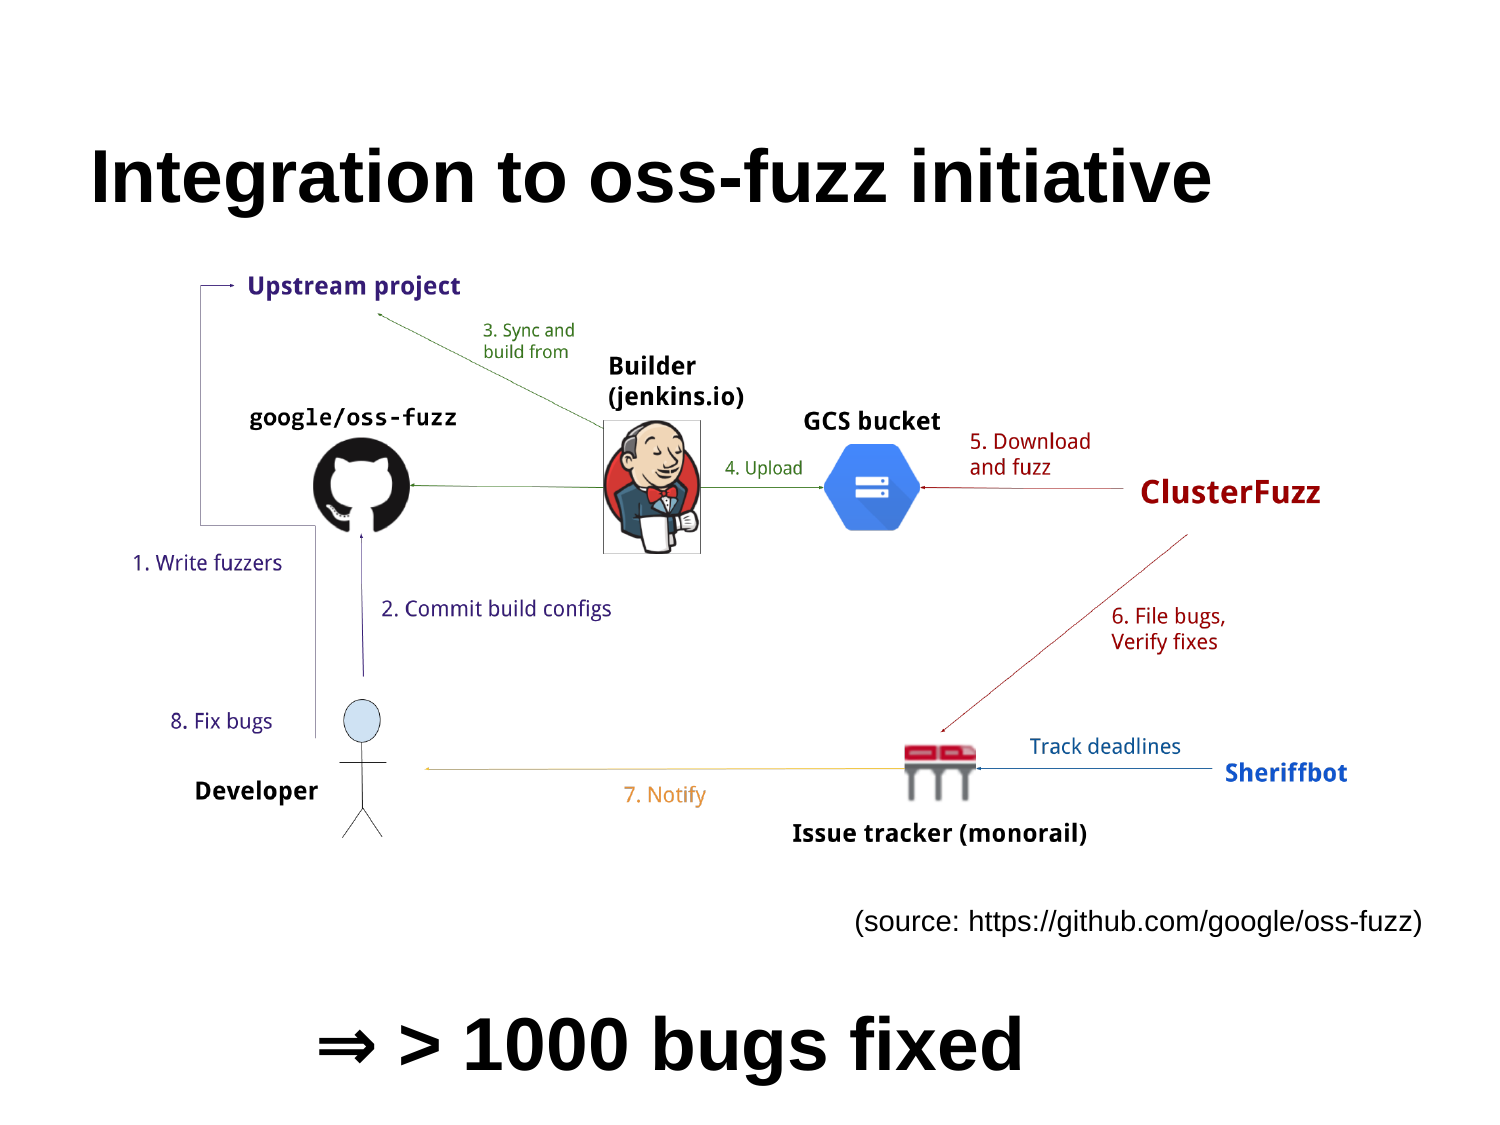

# Integration to oss-fuzz initiative
⇒ > 1000 bugs fixed
(source: https://github.com/google/oss-fuzz)